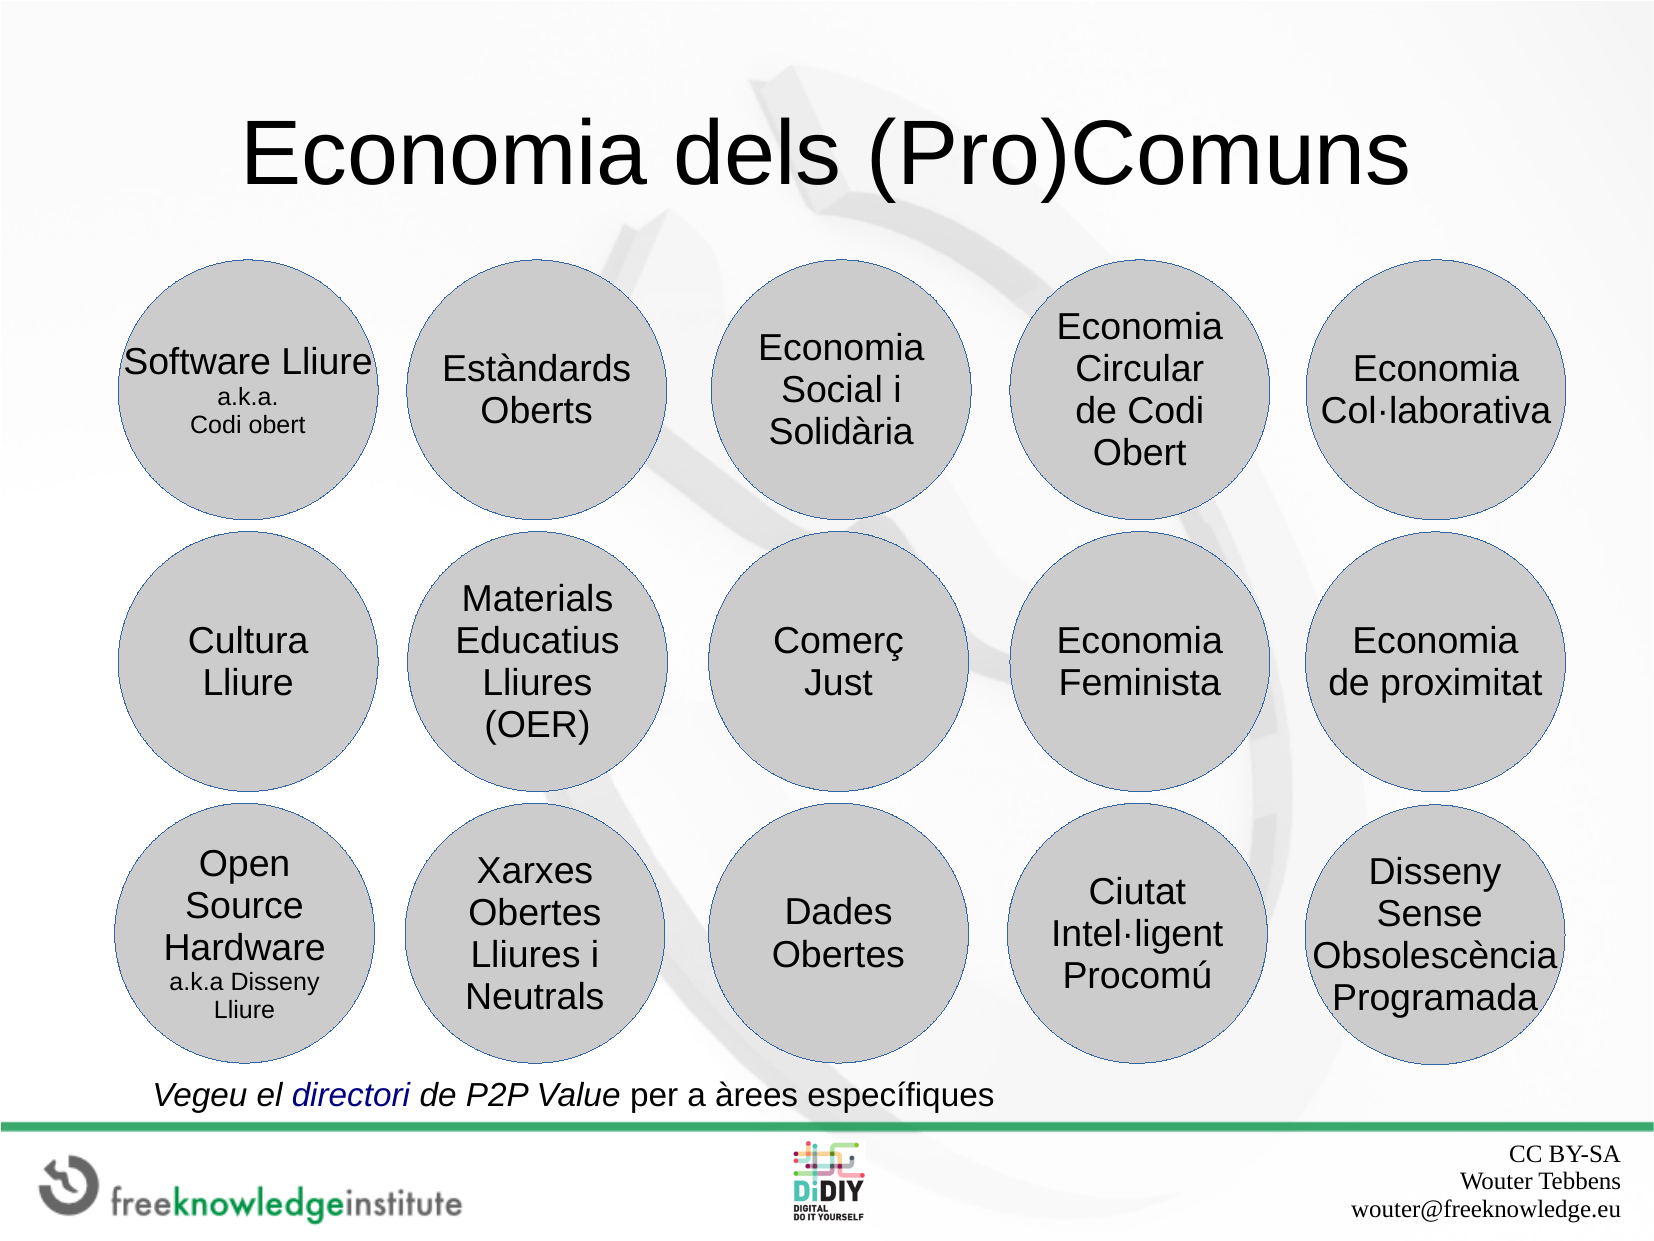

# Economia dels (Pro)Comuns
Economia
Social i
Solidària
Economia
Col·laborativa
Software Lliure
a.k.a.
Codi obert
Estàndards
Oberts
Economia
Circular
de Codi
Obert
Comerç
Just
Cultura
Lliure
Materials
Educatius
Lliures
(OER)
Economia
Feminista
Economia
de proximitat
Dades
Obertes
Open
Source
Hardware
a.k.a Disseny
Lliure
Xarxes
Obertes
Lliures i
Neutrals
Ciutat
Intel·ligent
Procomú
Disseny
Sense
Obsolescència
Programada
Vegeu el directori de P2P Value per a àrees específiques